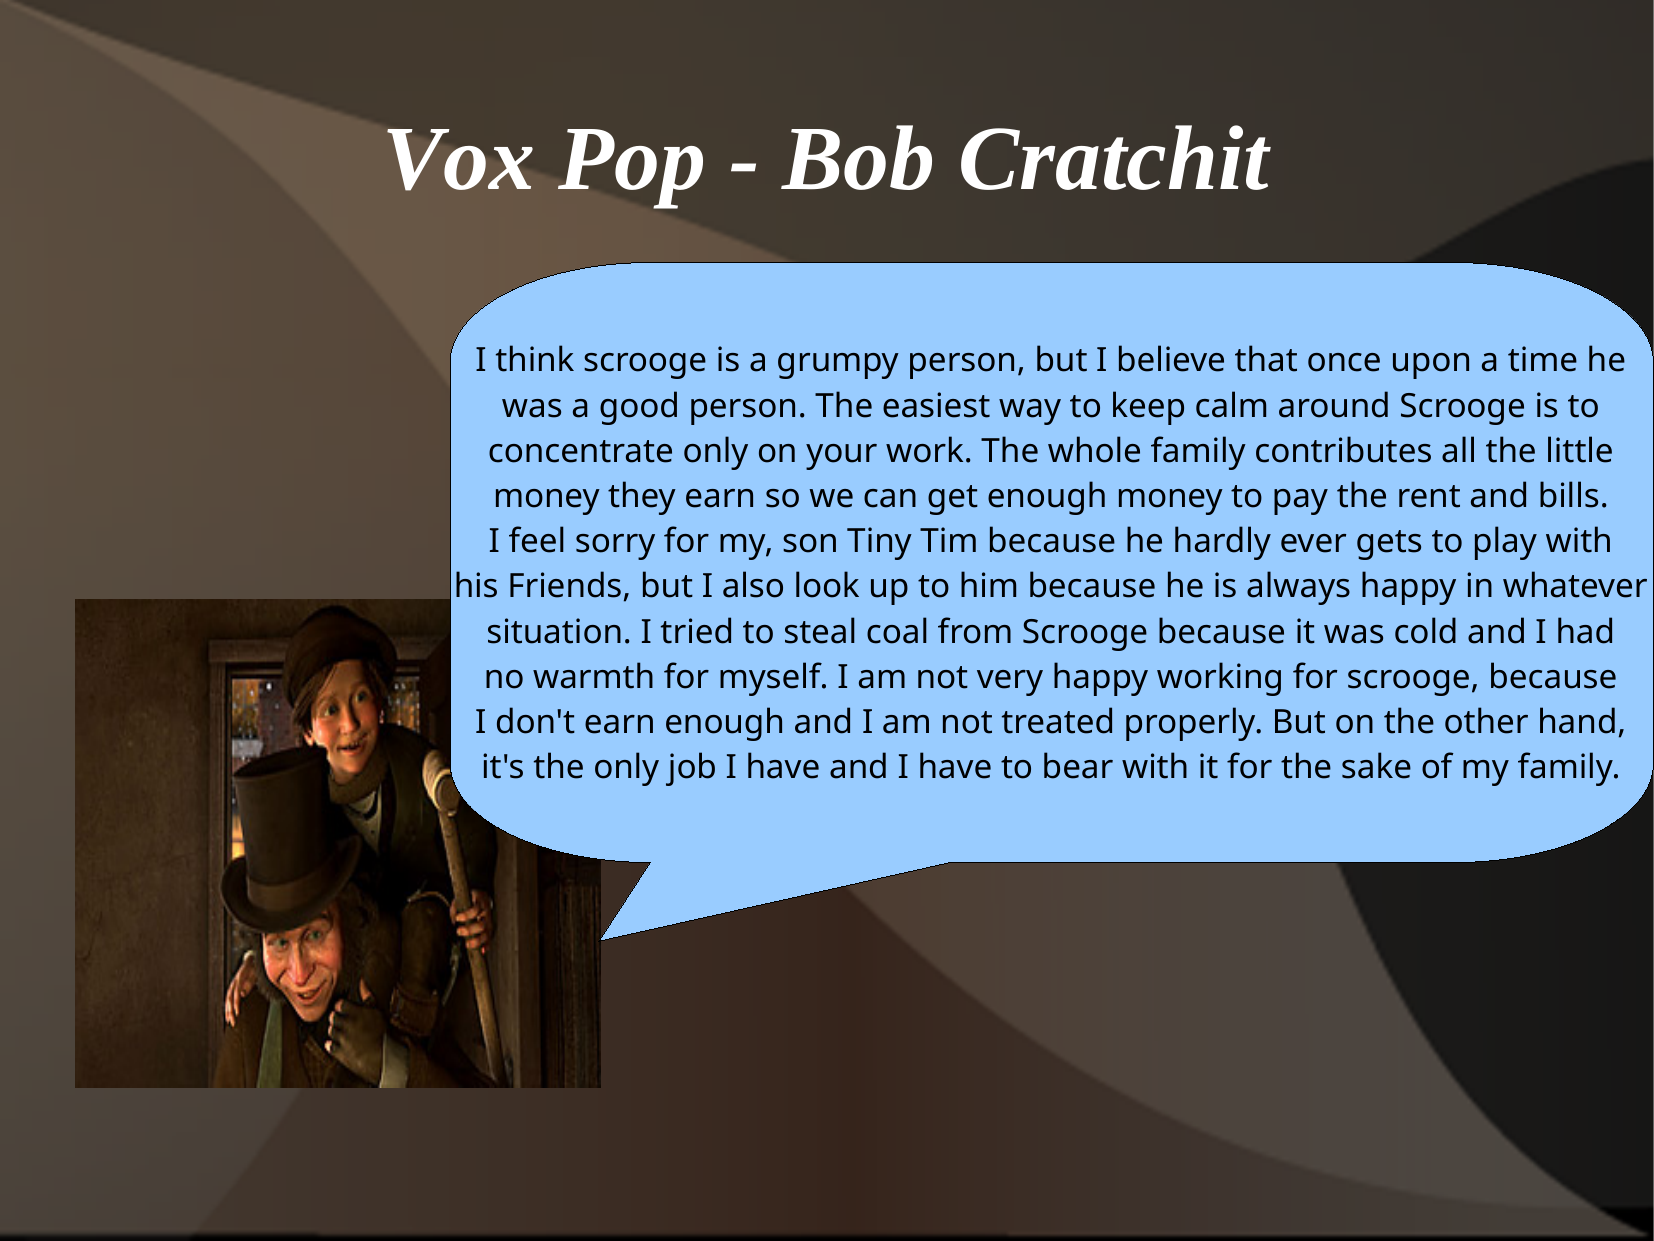

# Vox Pop - Bob Cratchit
I think scrooge is a grumpy person, but I believe that once upon a time he
was a good person. The easiest way to keep calm around Scrooge is to
concentrate only on your work. The whole family contributes all the little
money they earn so we can get enough money to pay the rent and bills.
I feel sorry for my, son Tiny Tim because he hardly ever gets to play with
his Friends, but I also look up to him because he is always happy in whatever
situation. I tried to steal coal from Scrooge because it was cold and I had
no warmth for myself. I am not very happy working for scrooge, because
I don't earn enough and I am not treated properly. But on the other hand,
it's the only job I have and I have to bear with it for the sake of my family.